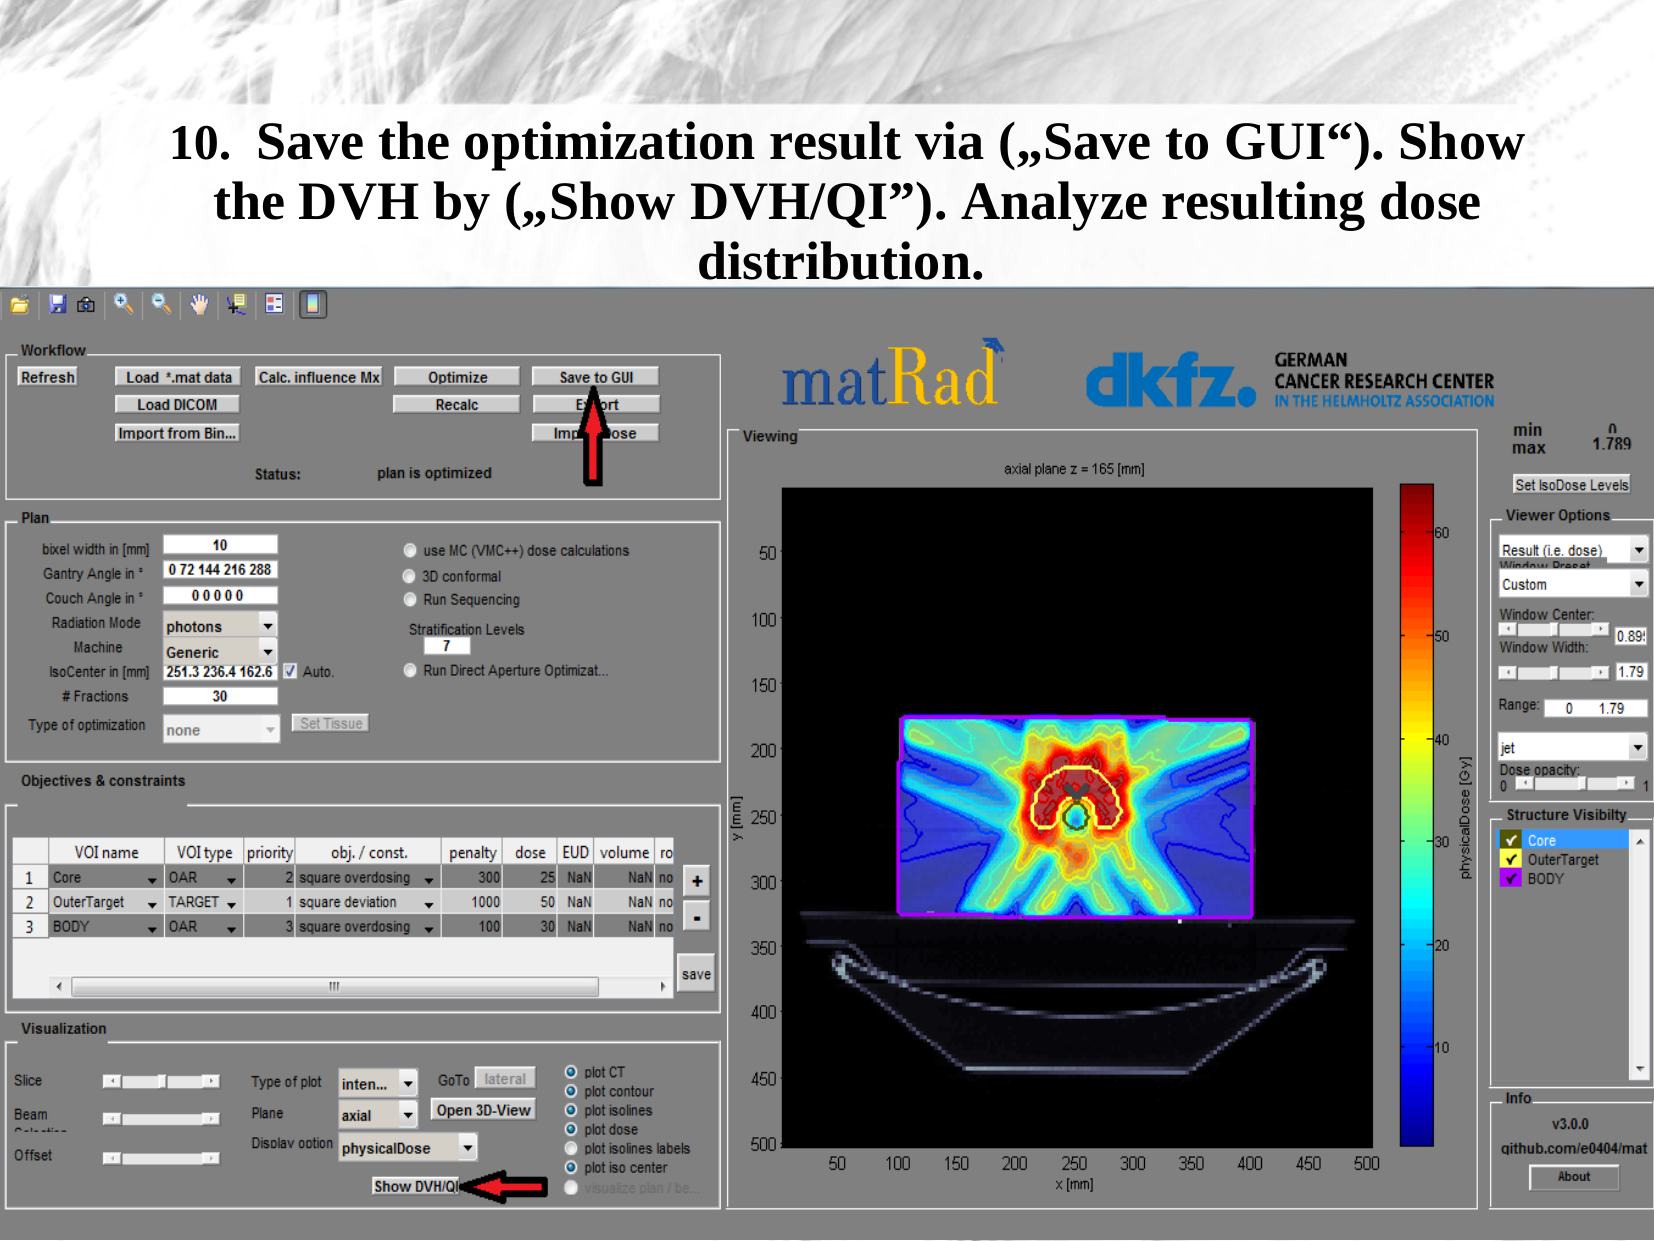

# 10. Save the optimization result via („Save to GUI“). Show the DVH by („Show DVH/QI”). Analyze resulting dose distribution.